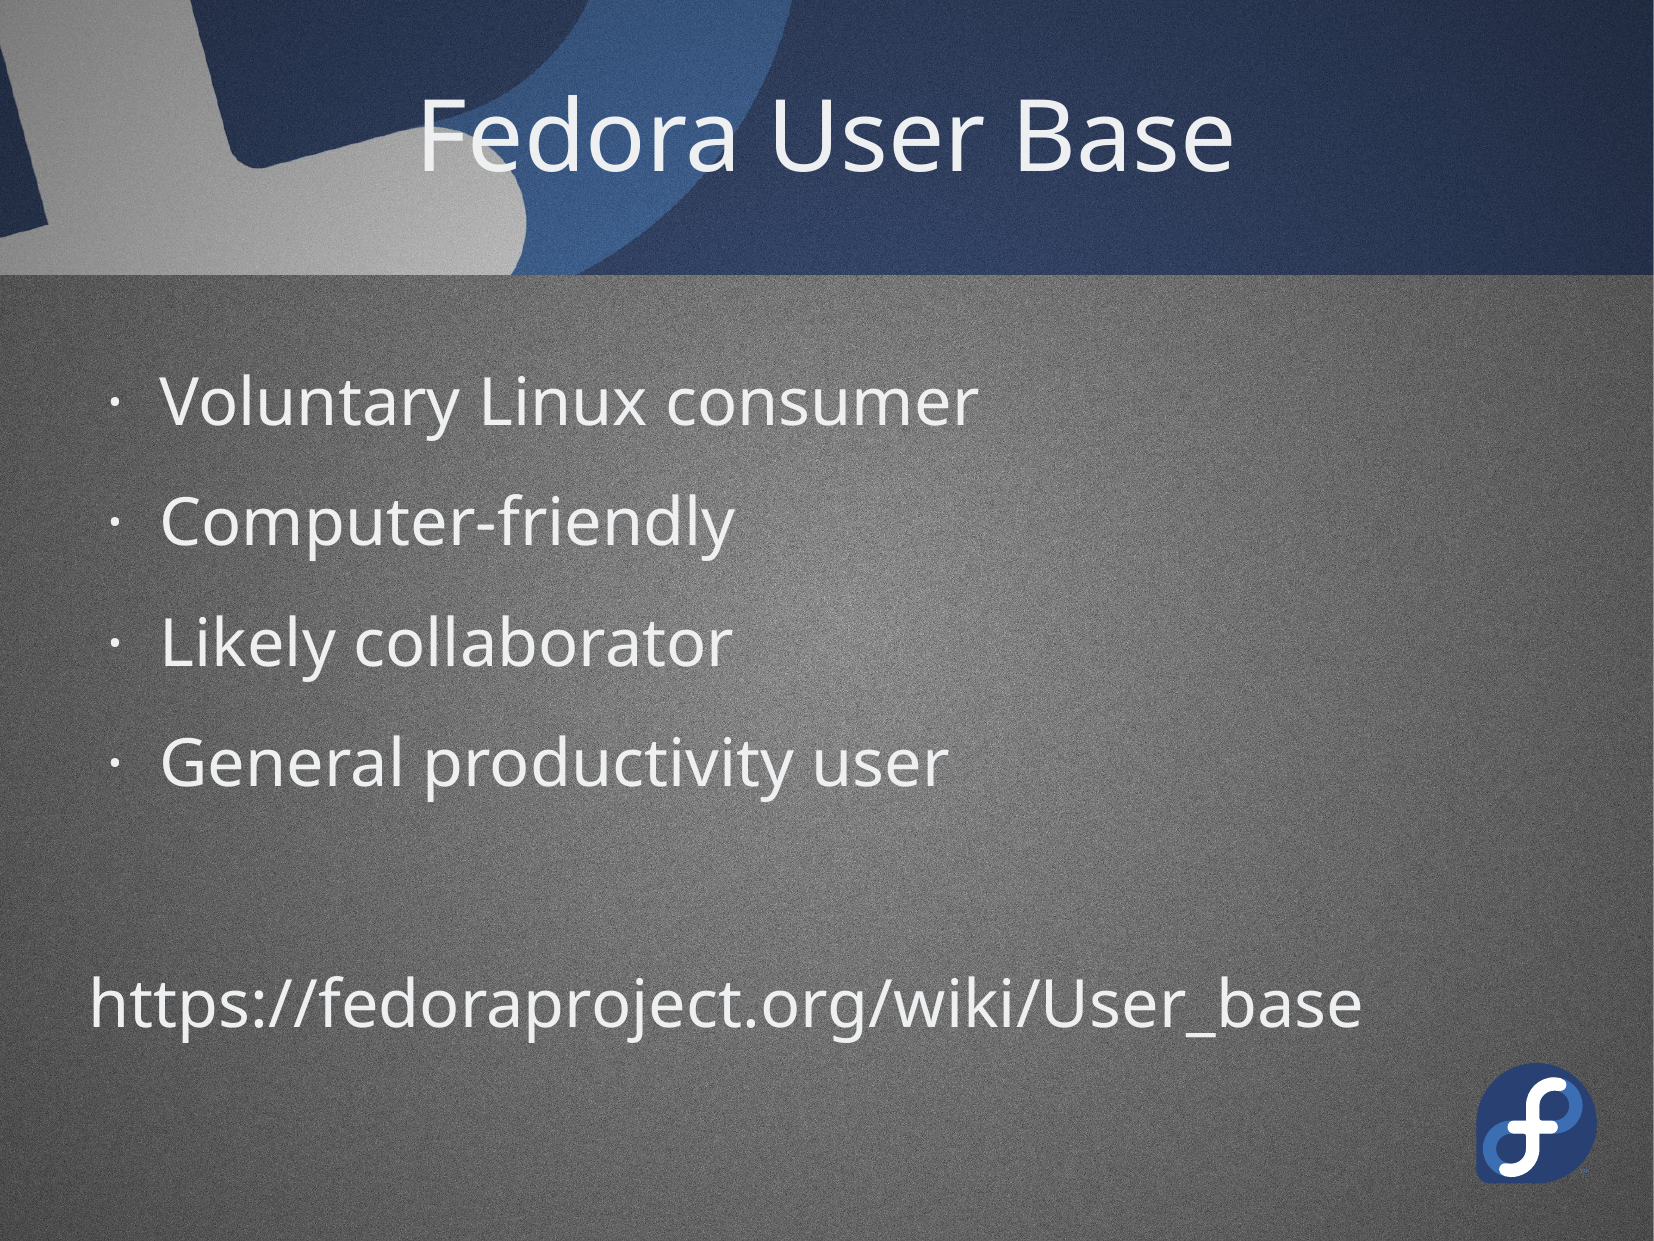

# Fedora User Base
Voluntary Linux consumer
Computer-friendly
Likely collaborator
General productivity user
https://fedoraproject.org/wiki/User_base